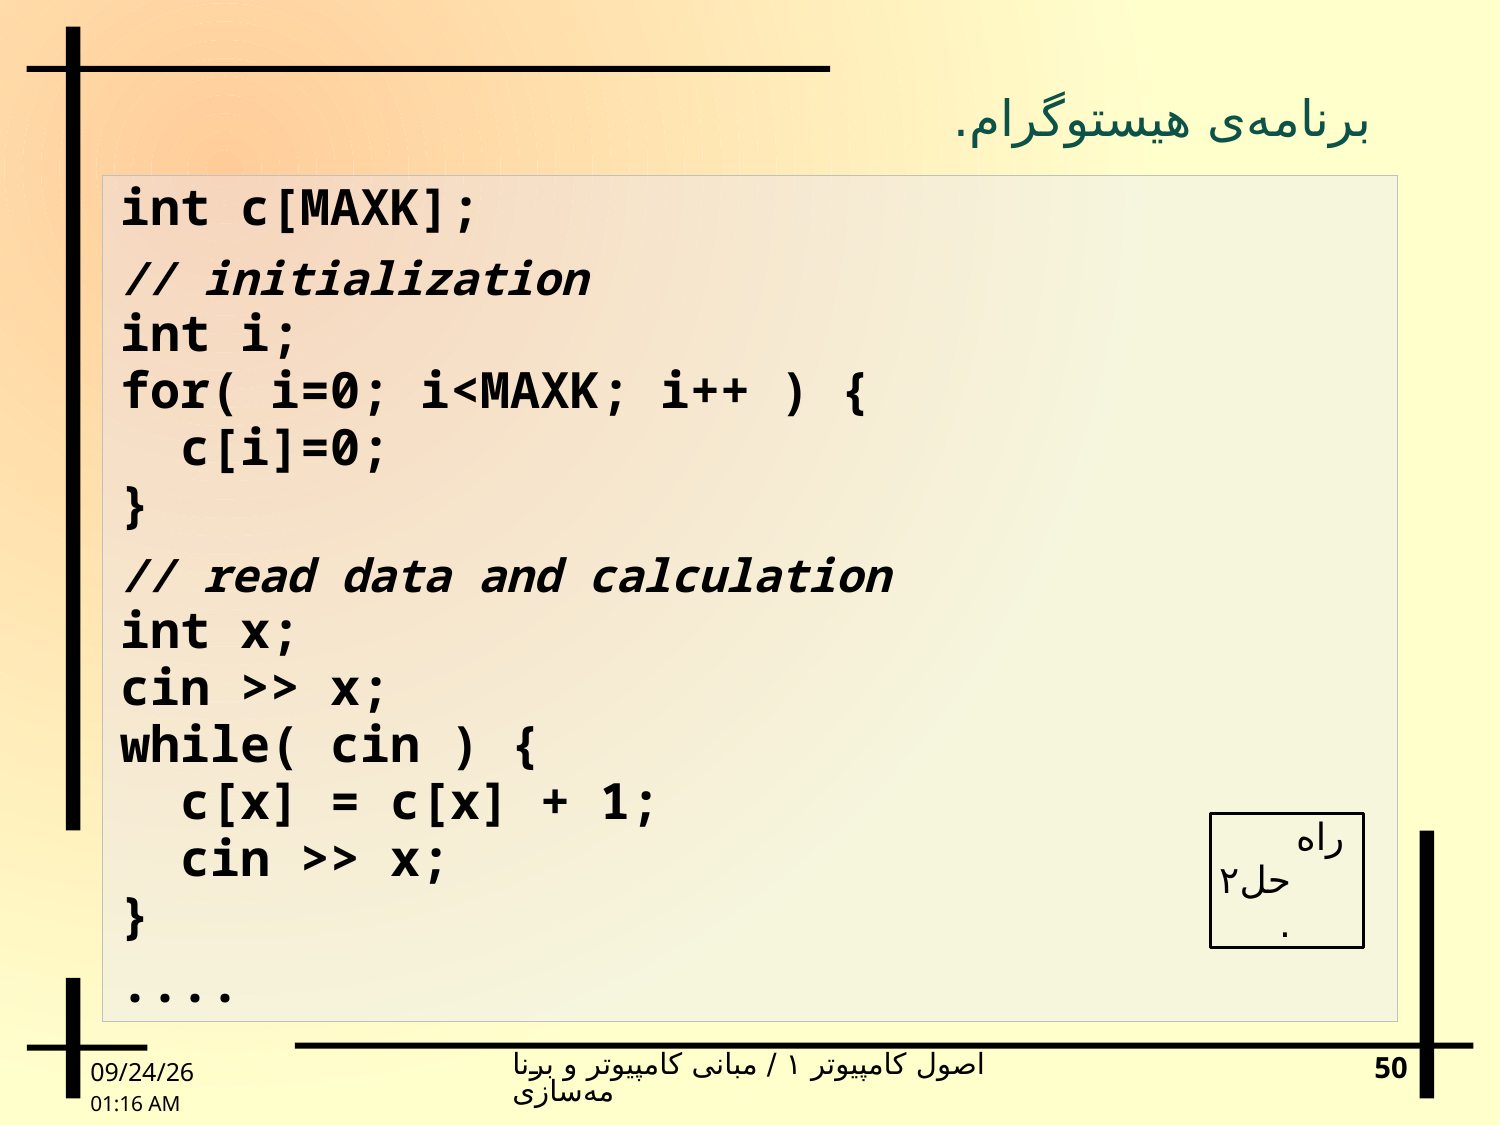

# برنامه‌ی هیستوگرام.
int c[MAXK];
// initialization
int i;
for( i=0; i<MAXK; i++ ) {
 c[i]=0;
}
// read data and calculation
int x;
cin >> x;
while( cin ) {
 c[x] = c[x] + 1;
 cin >> x;
}
....
راه حل۲.
اصول کامپیوتر ۱ / مبانی کامپیوتر و برنامه‌سازی
50